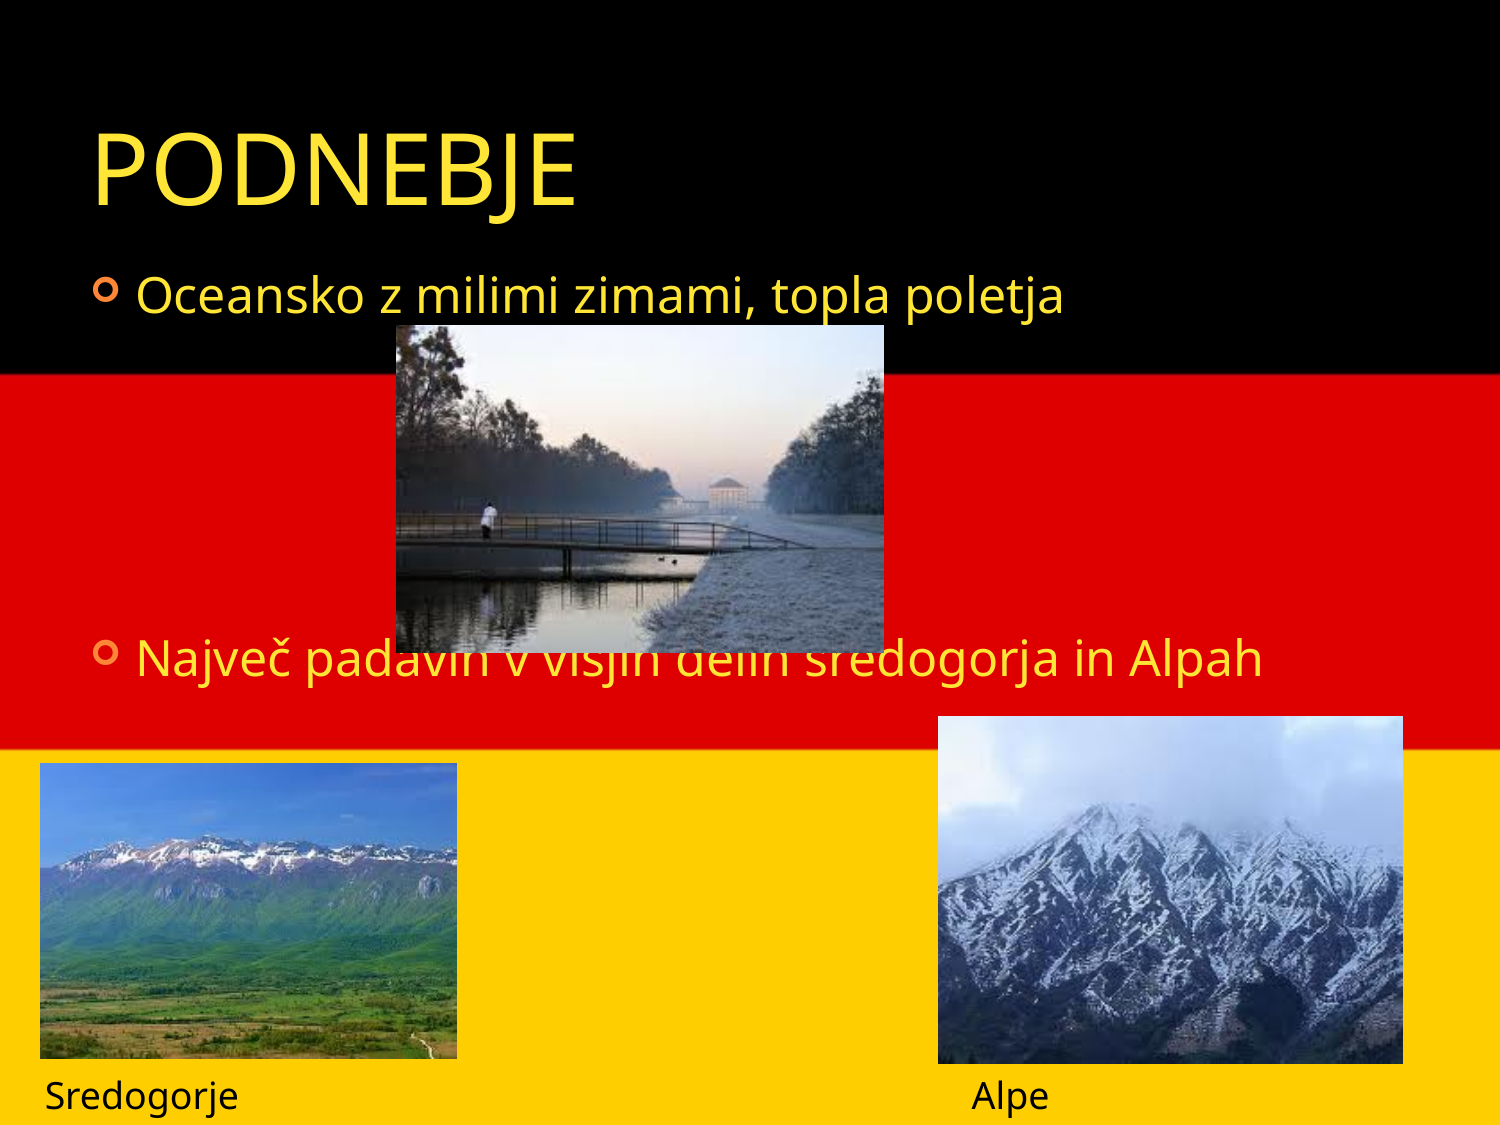

# PODNEBJE
Oceansko z milimi zimami, topla poletja
Največ padavin v višjih delih sredogorja in Alpah
Sredogorje
Alpe